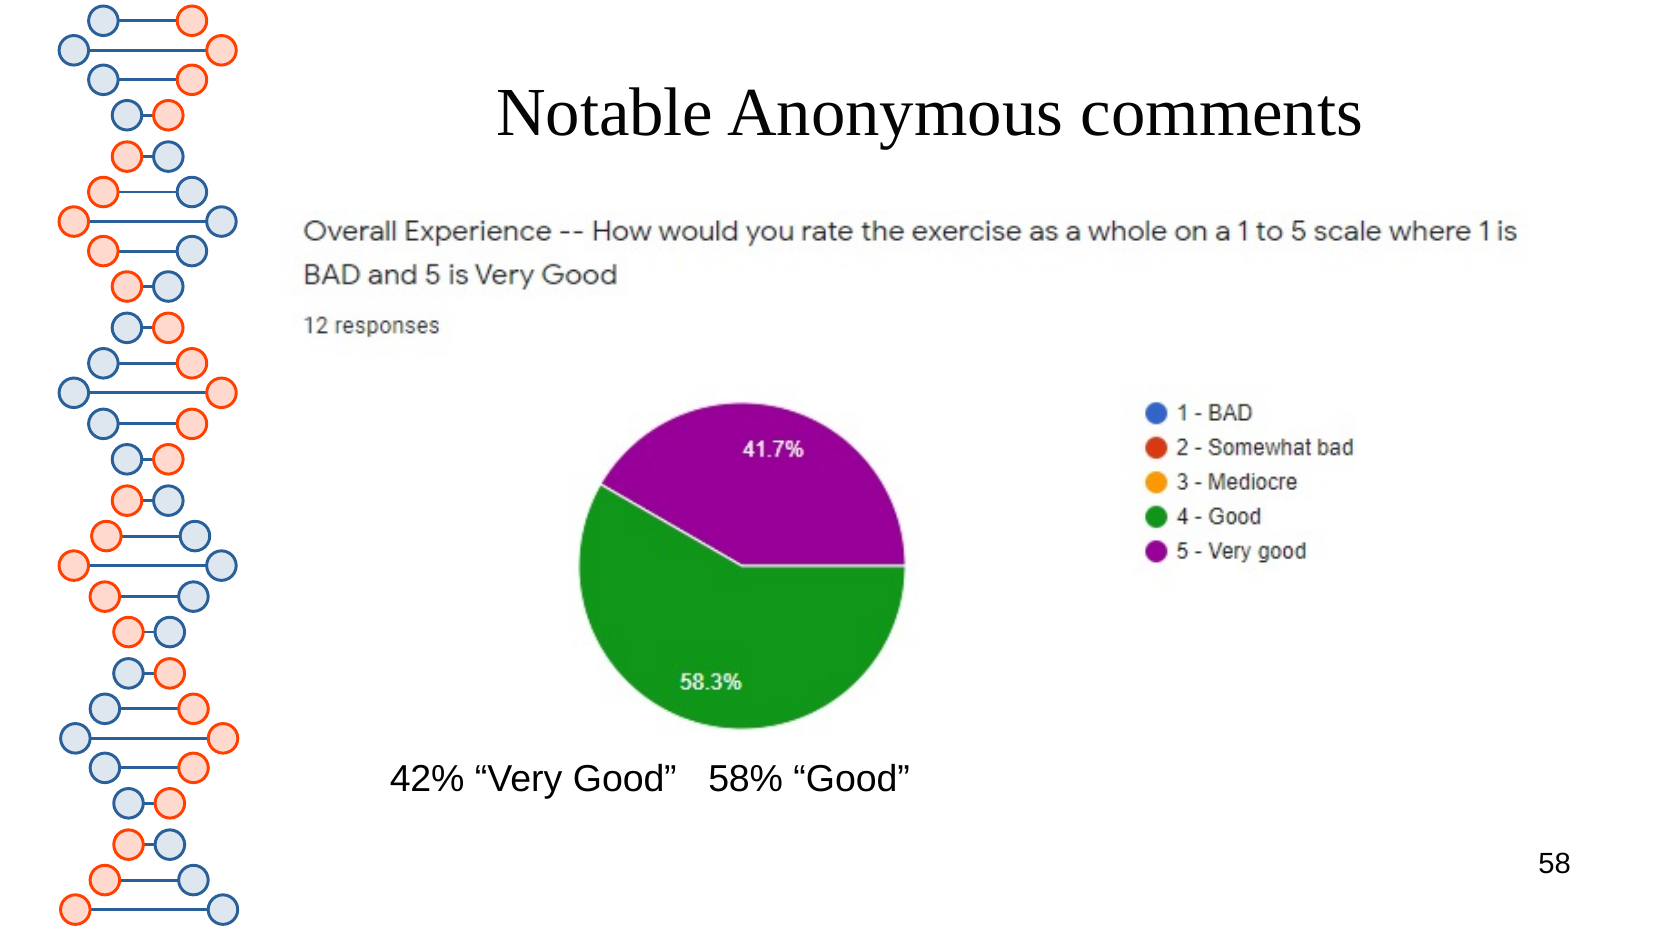

# Notable Anonymous comments
42% “Very Good” 58% “Good”
58